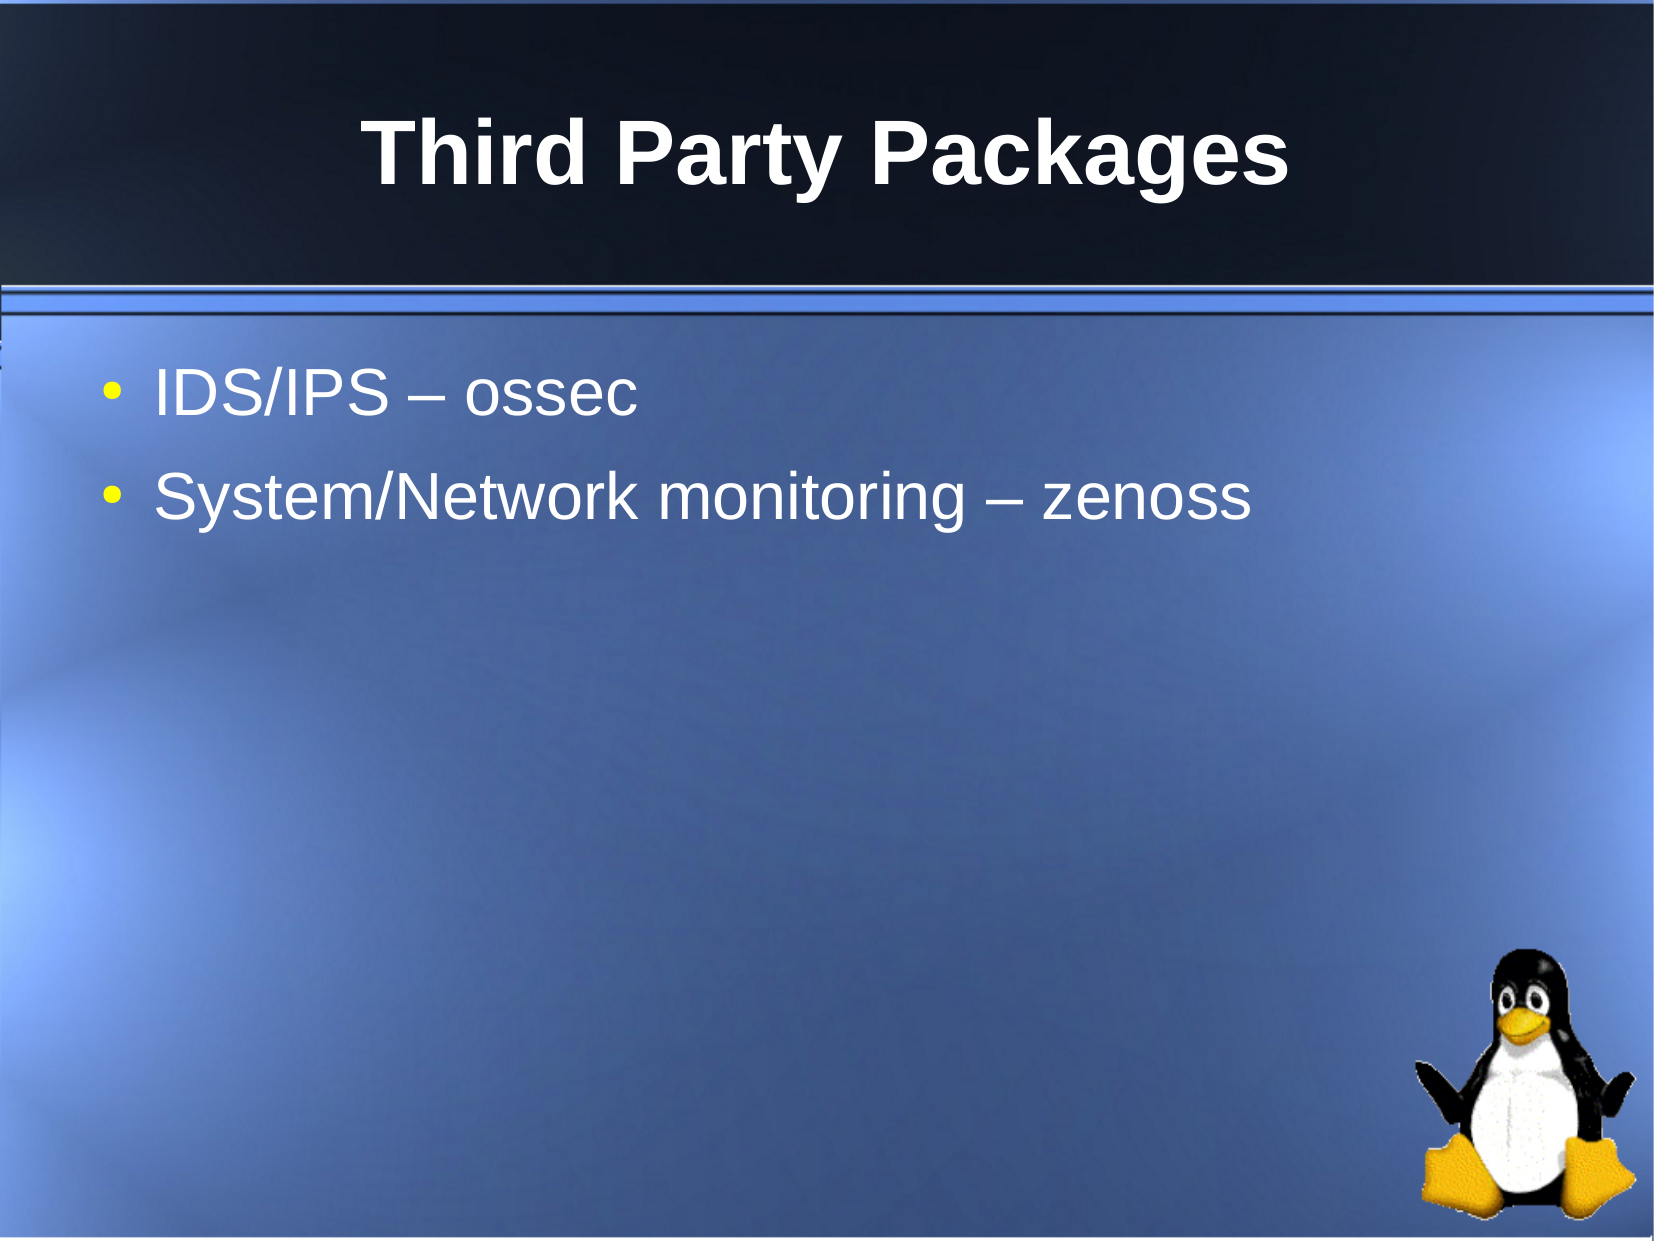

# Third Party Packages
IDS/IPS – ossec
System/Network monitoring – zenoss